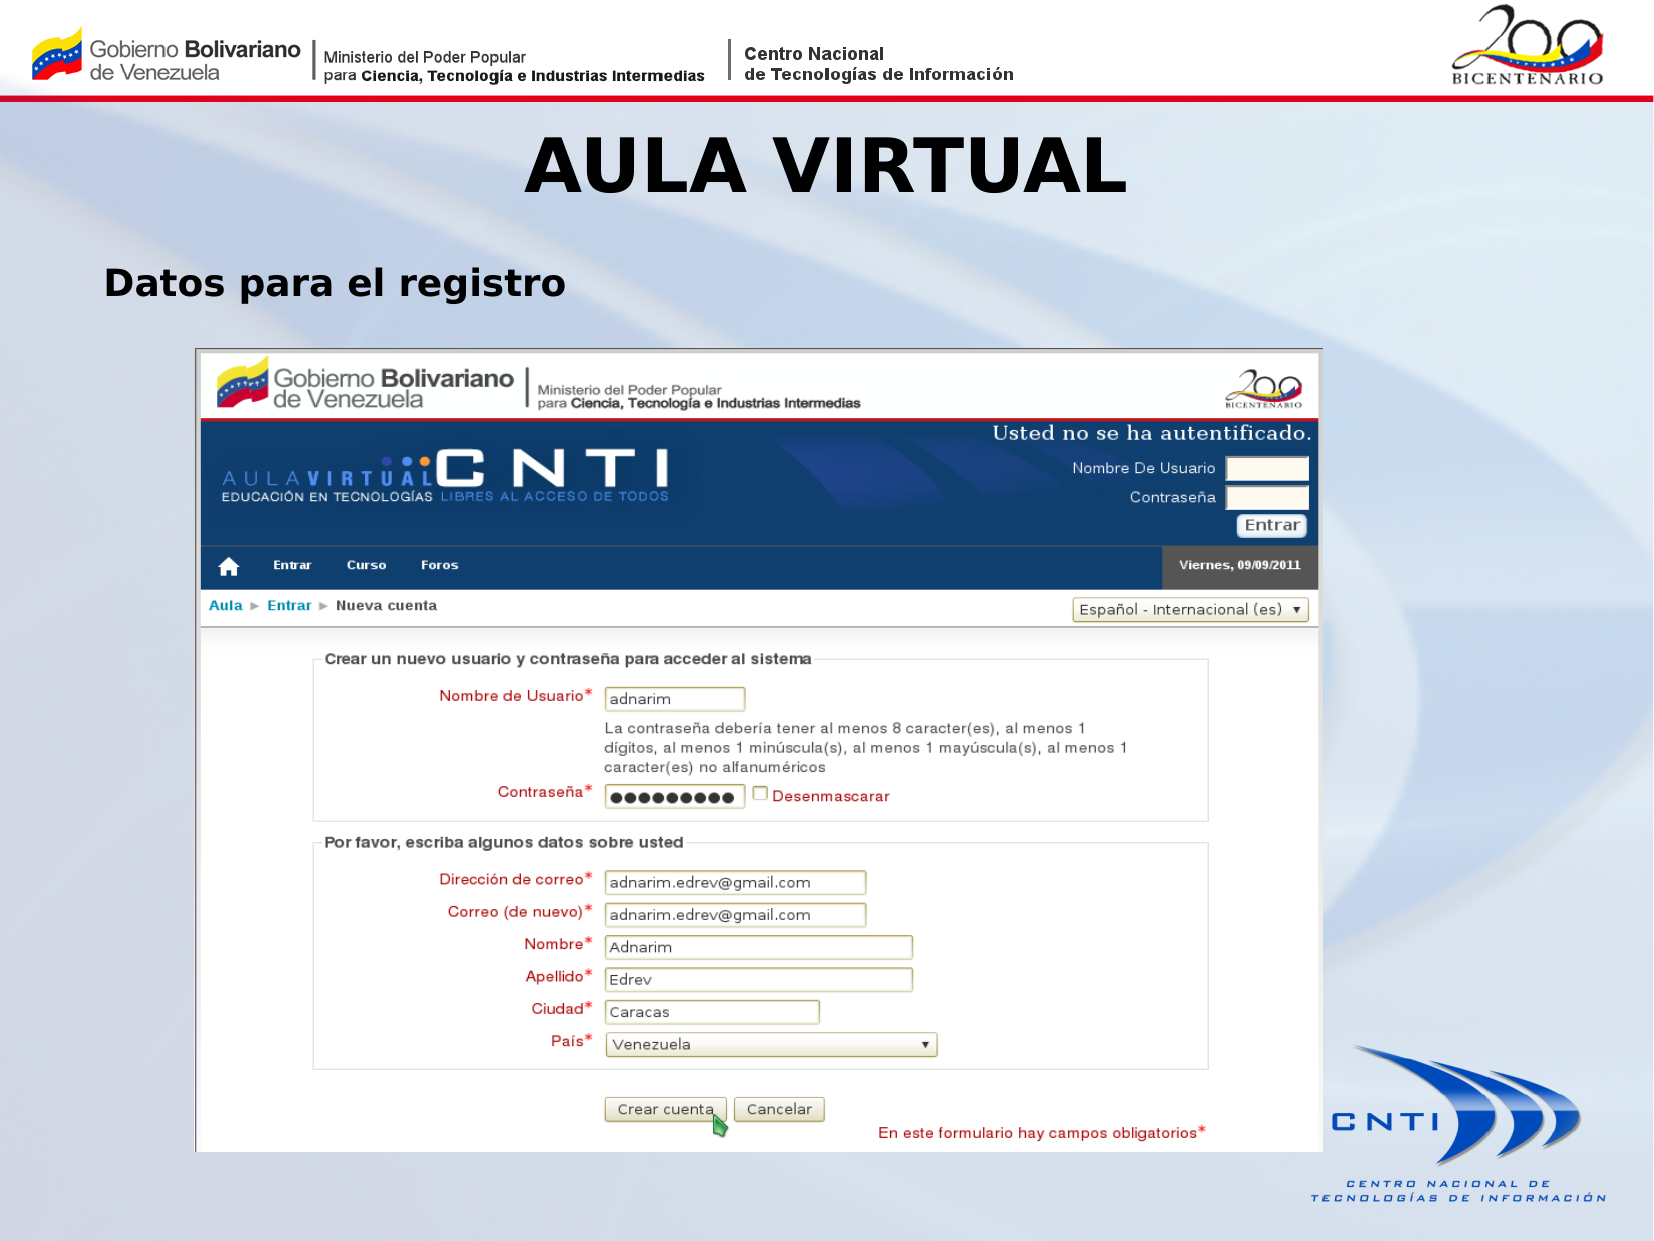

# AULA VIRTUAL
Datos para el registro